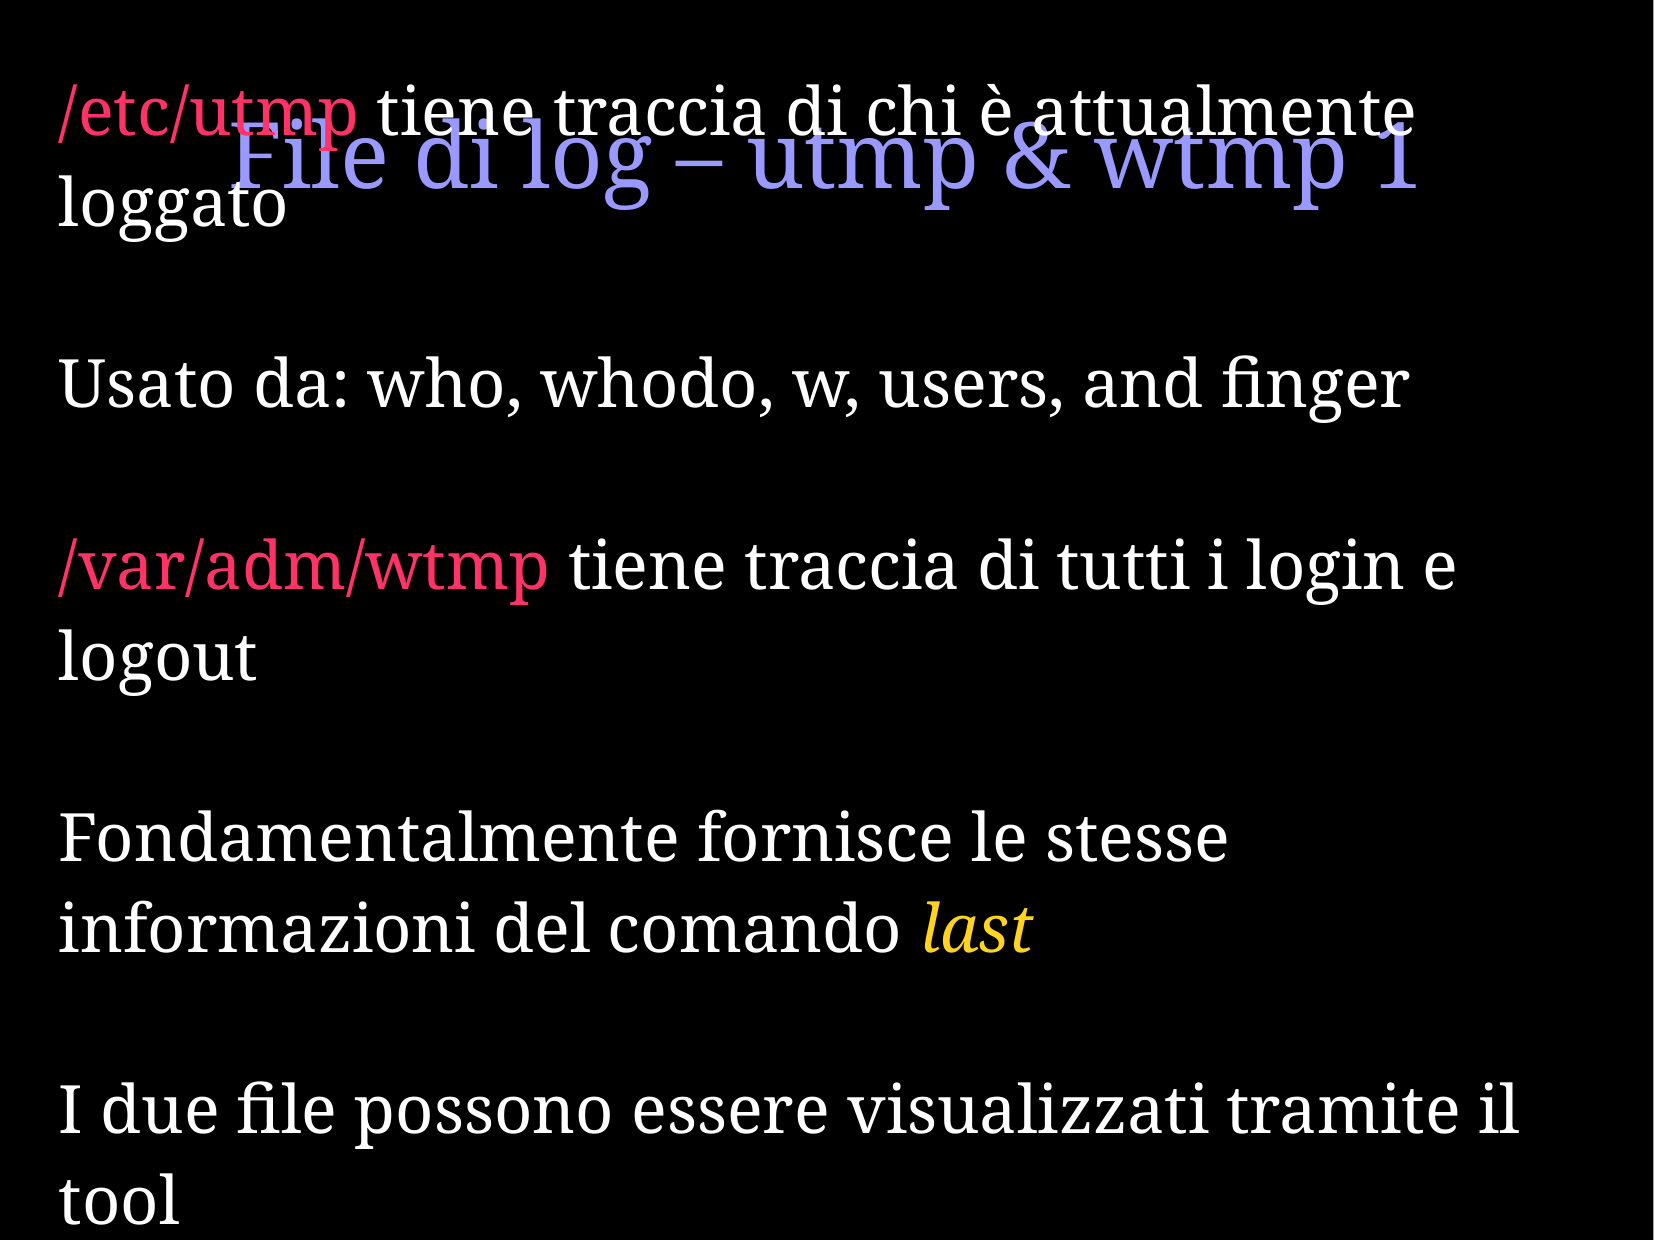

# File di log – utmp & wtmp 1
/etc/utmp tiene traccia di chi è attualmente loggato
Usato da: who, whodo, w, users, and finger
/var/adm/wtmp tiene traccia di tutti i login e logout
Fondamentalmente fornisce le stesse informazioni del comando last
I due file possono essere visualizzati tramite il tool
utmpdump.